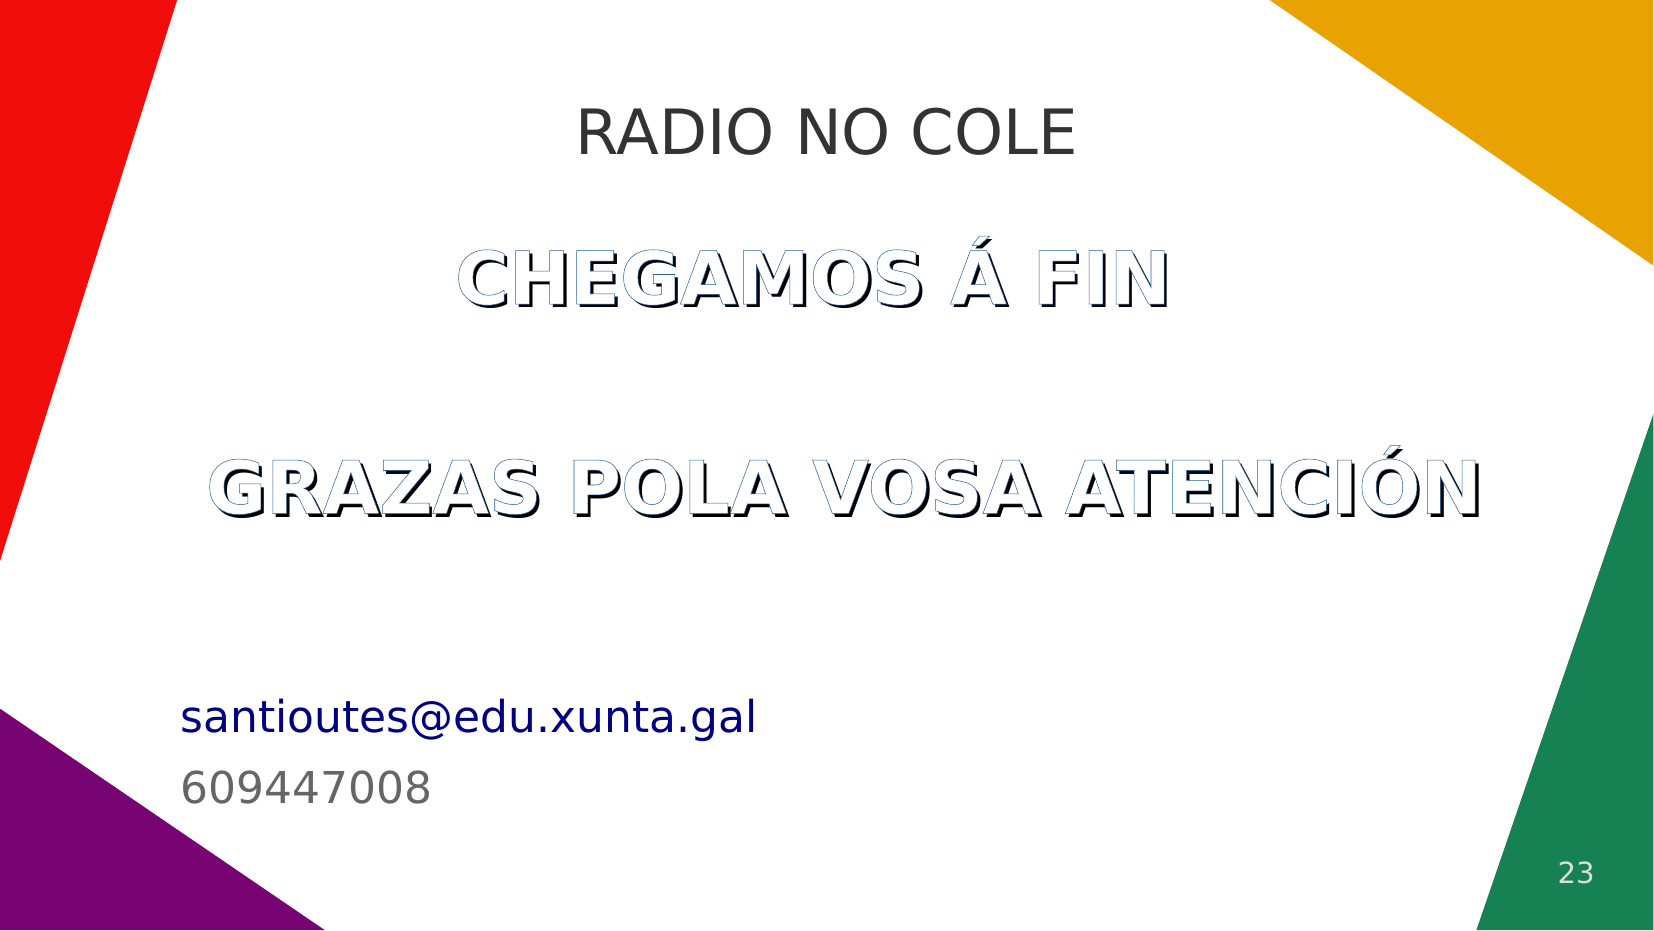

# RADIO NO COLE
 CHEGAMOS Á FIN
 GRAZAS POLA VOSA ATENCIÓN
santioutes@edu.xunta.gal
609447008
23